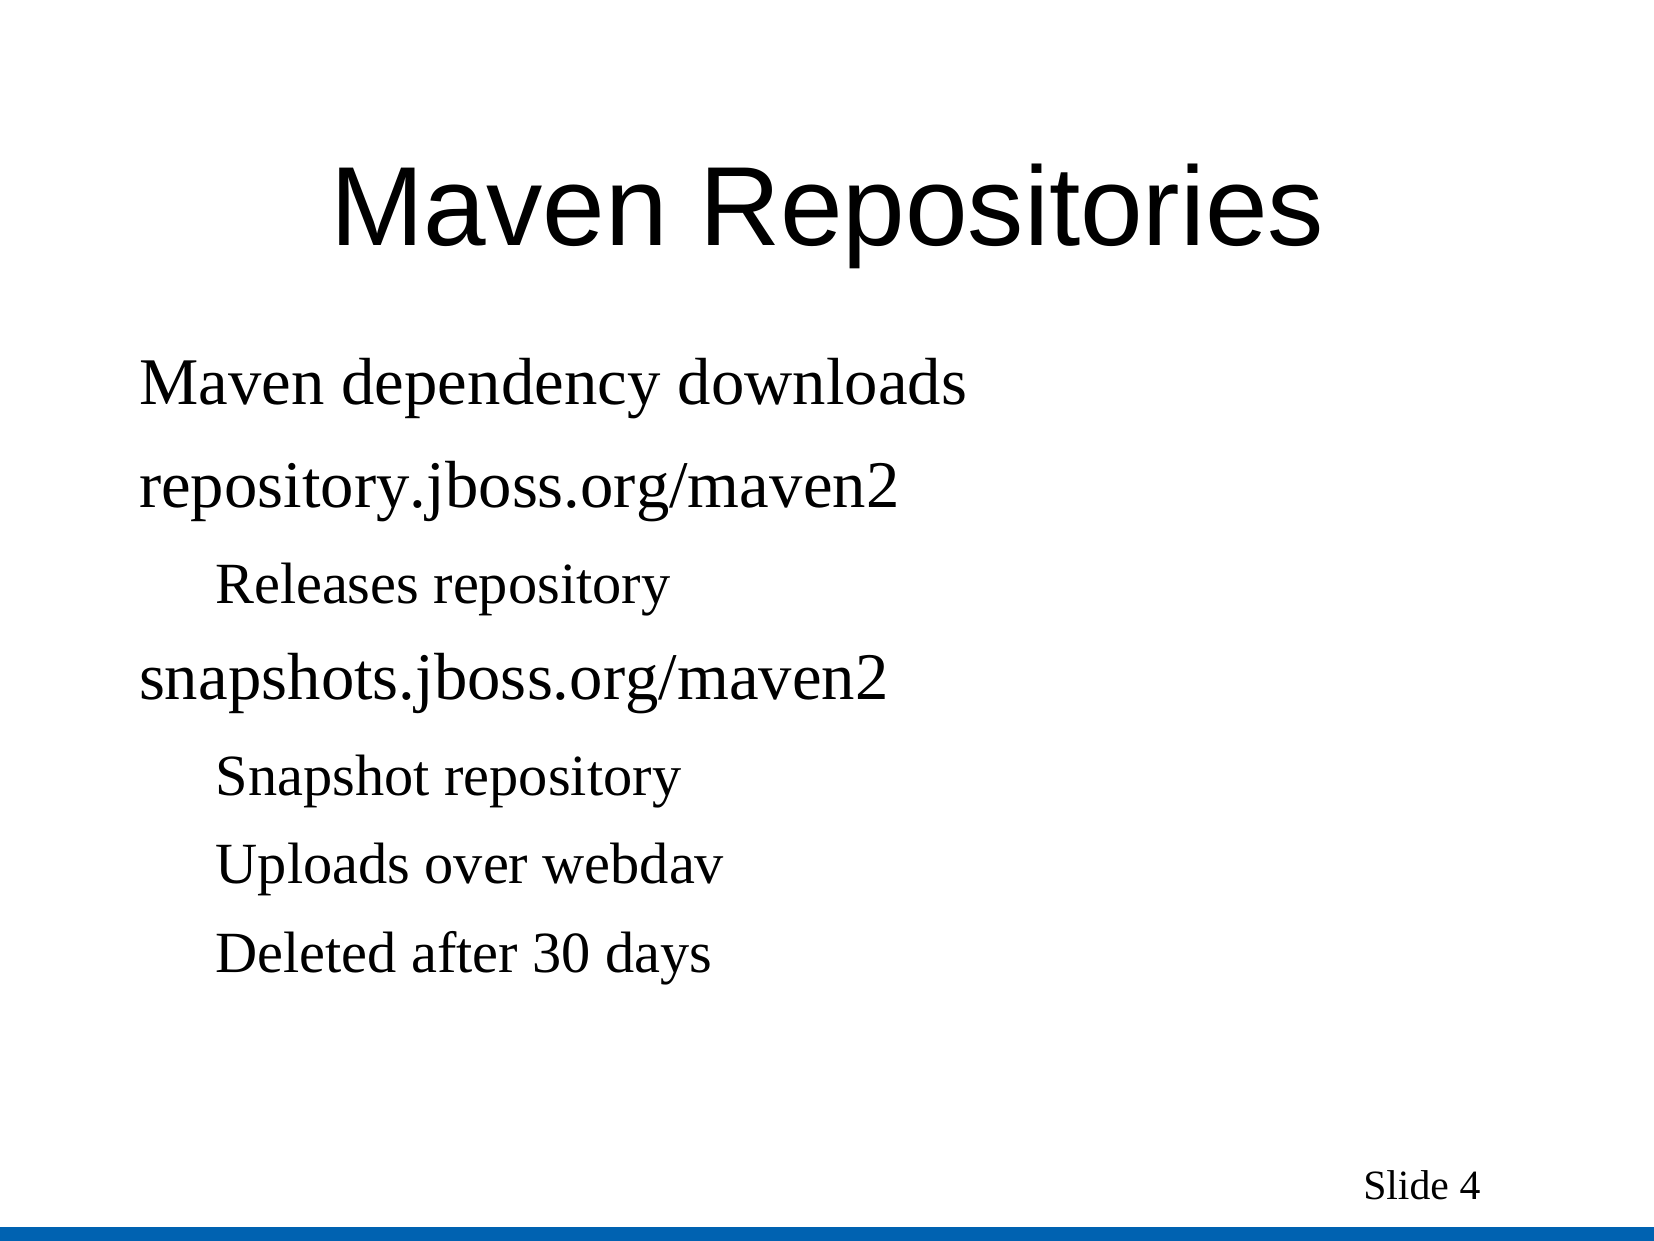

# Maven Repositories
Maven dependency downloads
repository.jboss.org/maven2
Releases repository
snapshots.jboss.org/maven2
Snapshot repository
Uploads over webdav
Deleted after 30 days